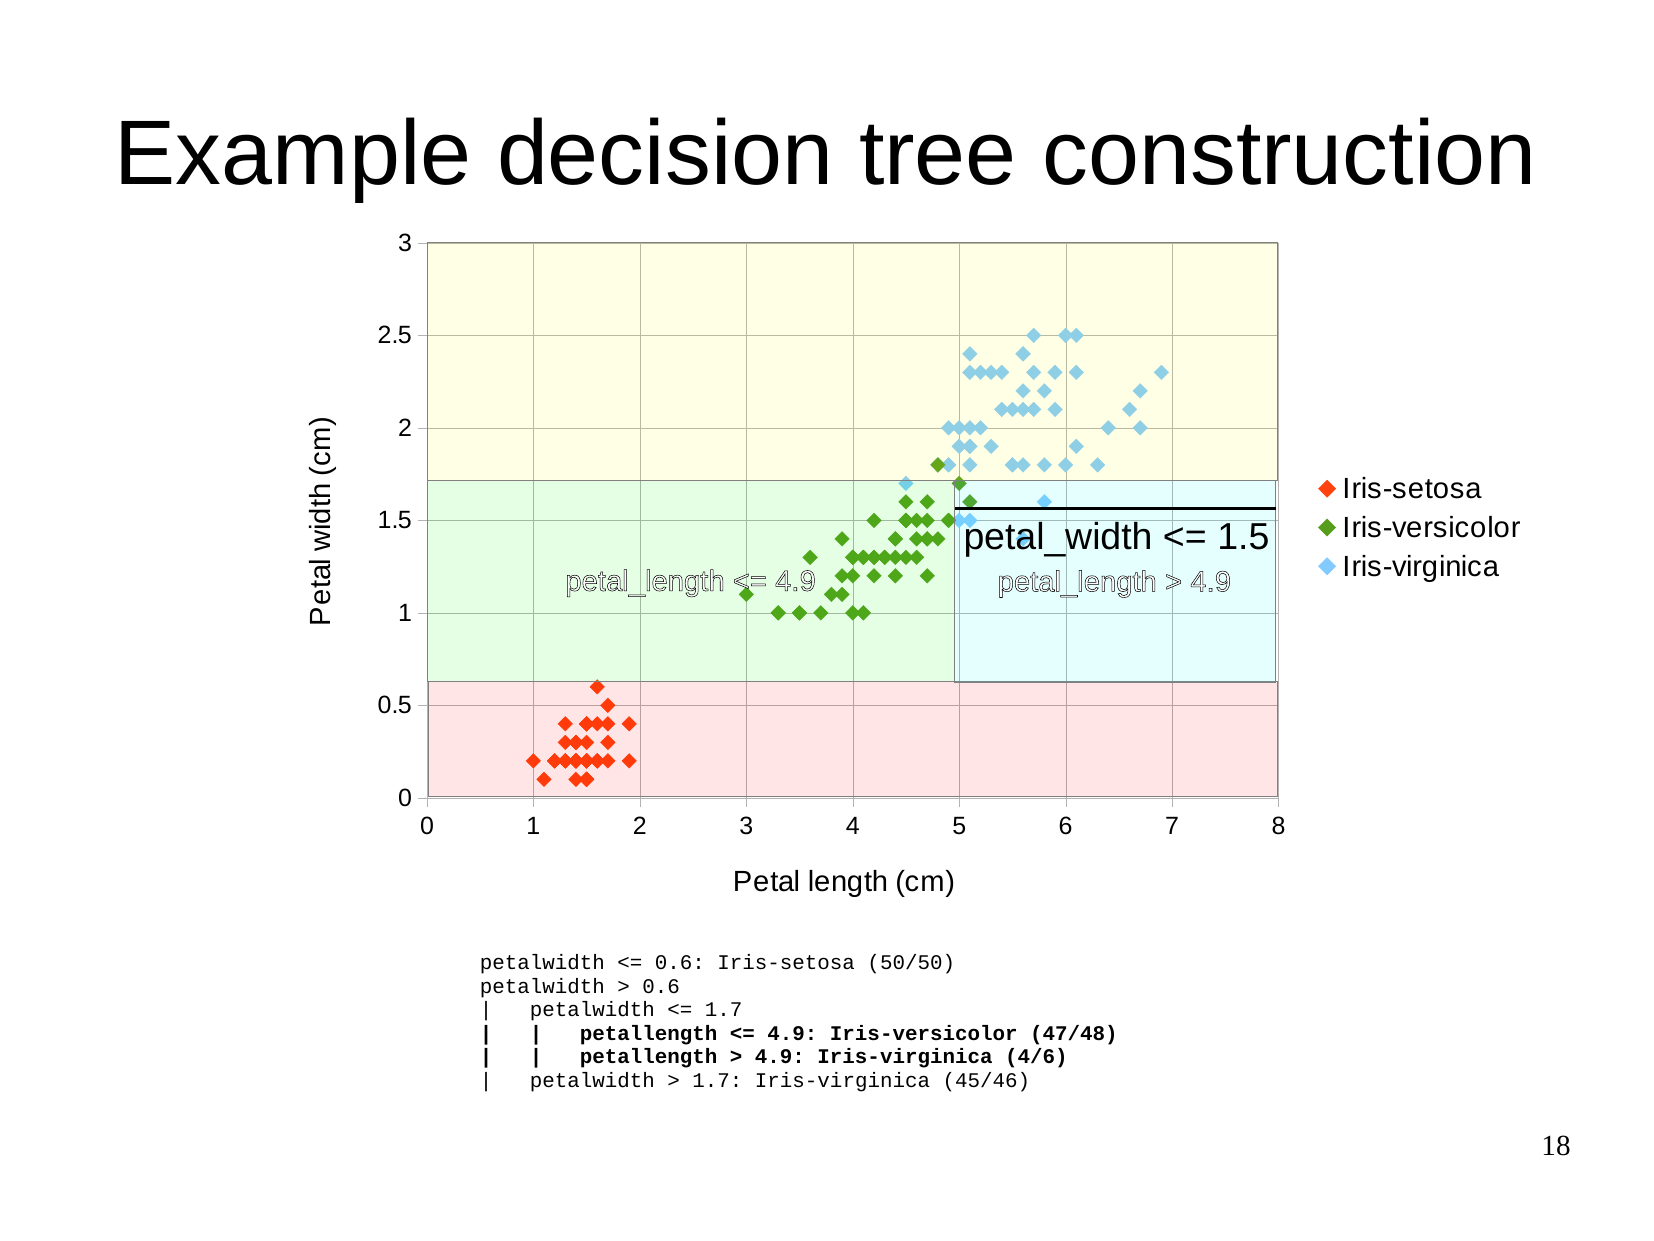

# Example decision tree construction
petal_length <= 4.9
petal_length > 4.9
petal_width <= 1.5
petalwidth <= 0.6: Iris-setosa (50/50)
petalwidth > 0.6
| petalwidth <= 1.7
| | petallength <= 4.9: Iris-versicolor (47/48)
| | petallength > 4.9: Iris-virginica (4/6)
| petalwidth > 1.7: Iris-virginica (45/46)
18